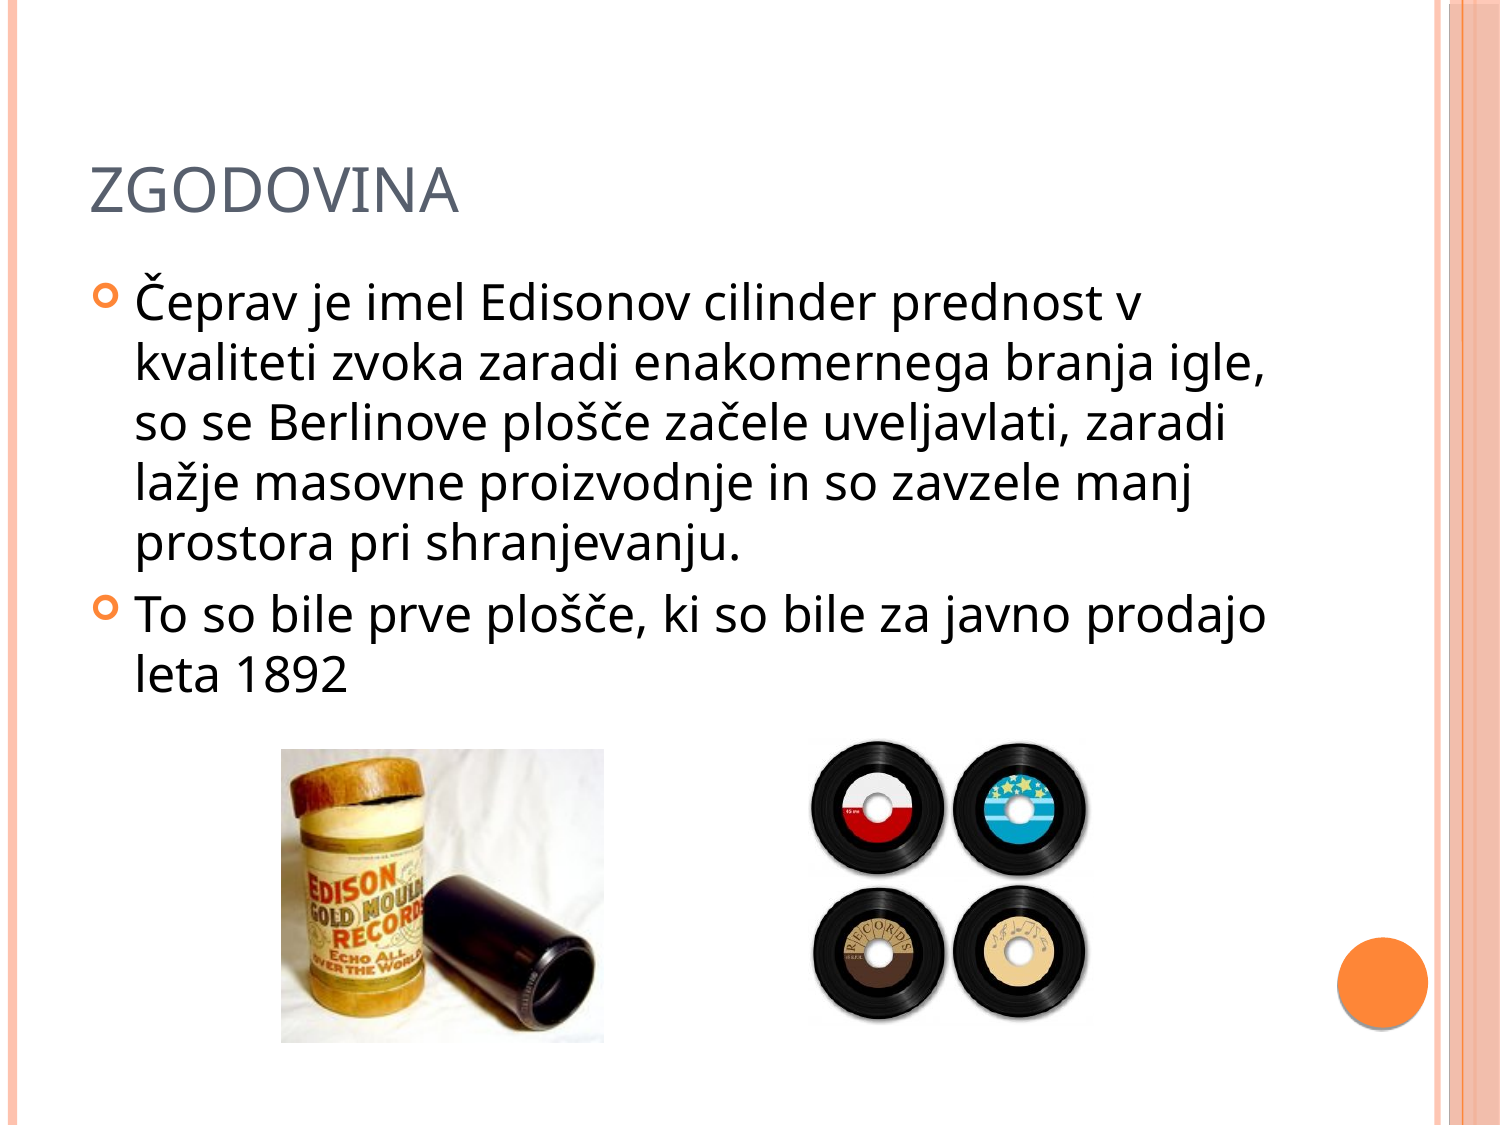

# Zgodovina
Čeprav je imel Edisonov cilinder prednost v kvaliteti zvoka zaradi enakomernega branja igle, so se Berlinove plošče začele uveljavlati, zaradi lažje masovne proizvodnje in so zavzele manj prostora pri shranjevanju.
To so bile prve plošče, ki so bile za javno prodajo leta 1892